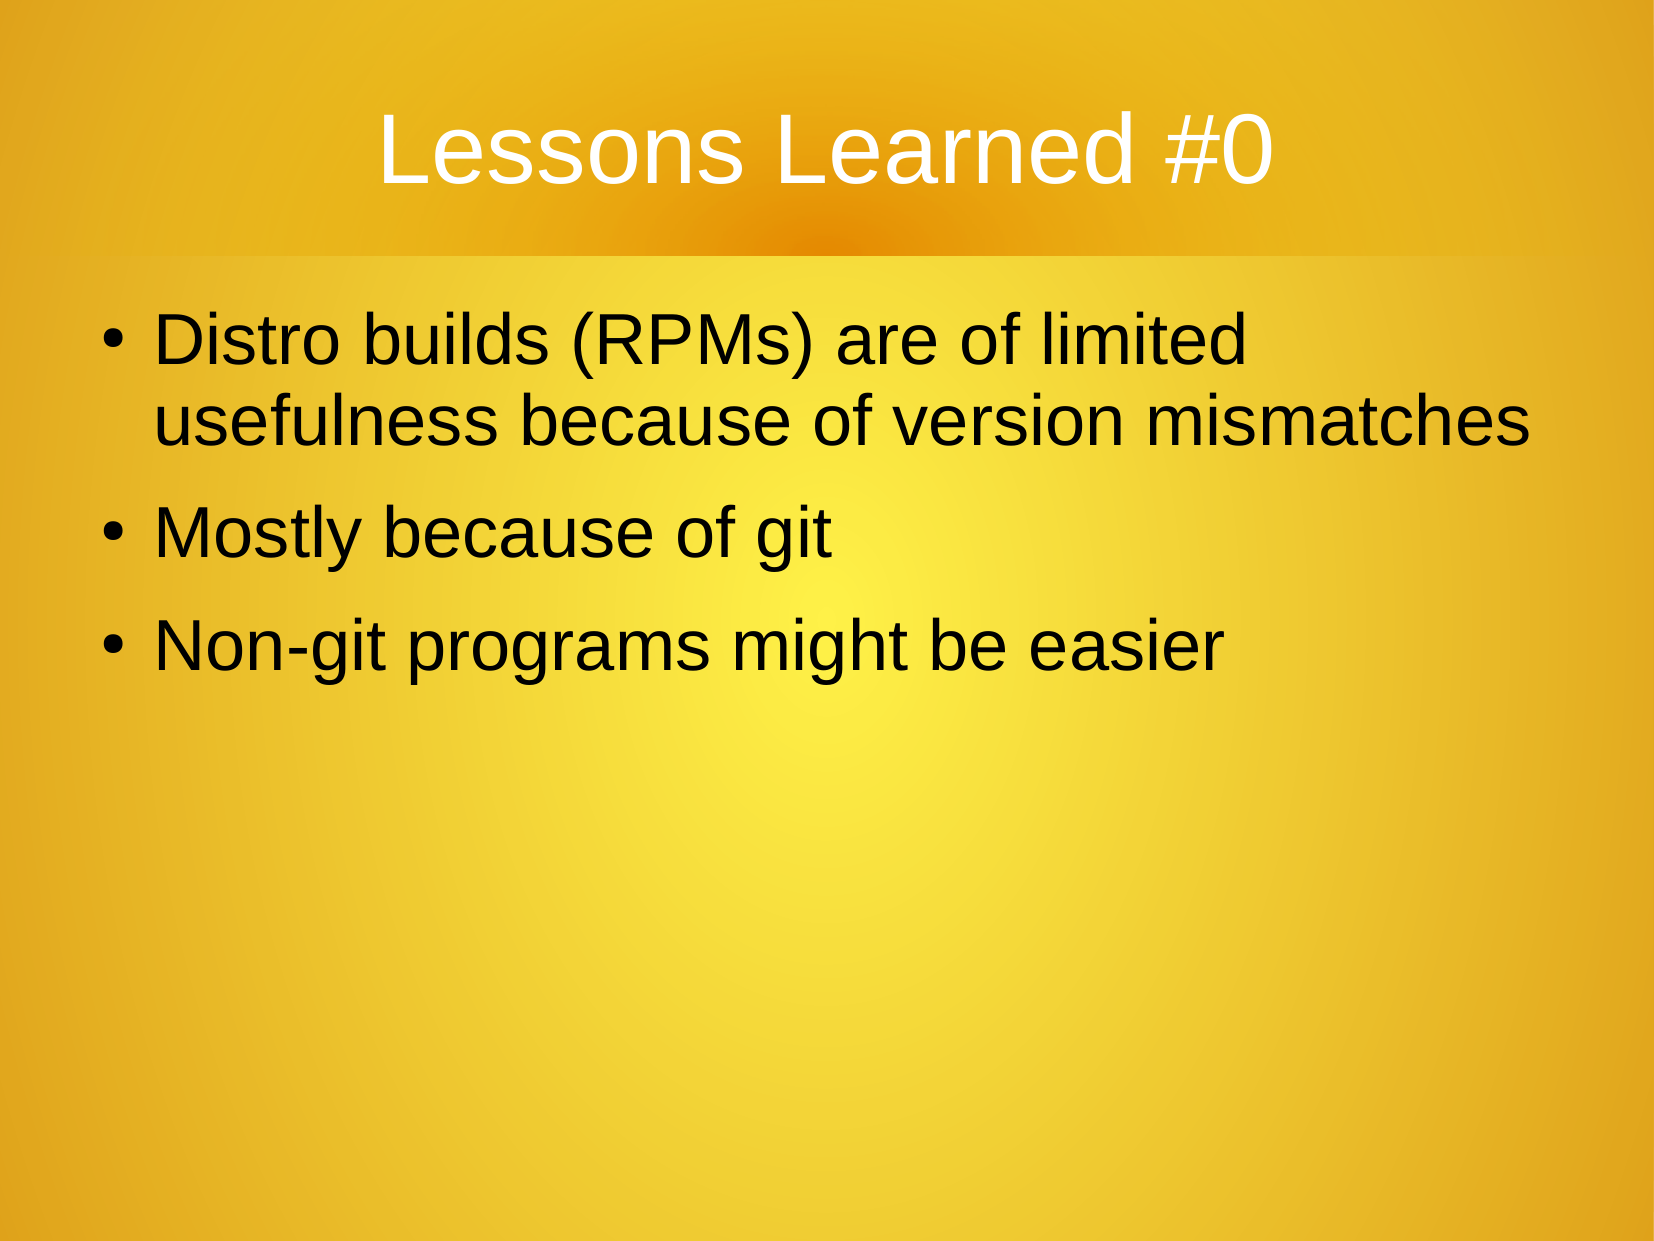

# Lessons Learned #0
Distro builds (RPMs) are of limited usefulness because of version mismatches
Mostly because of git
Non-git programs might be easier